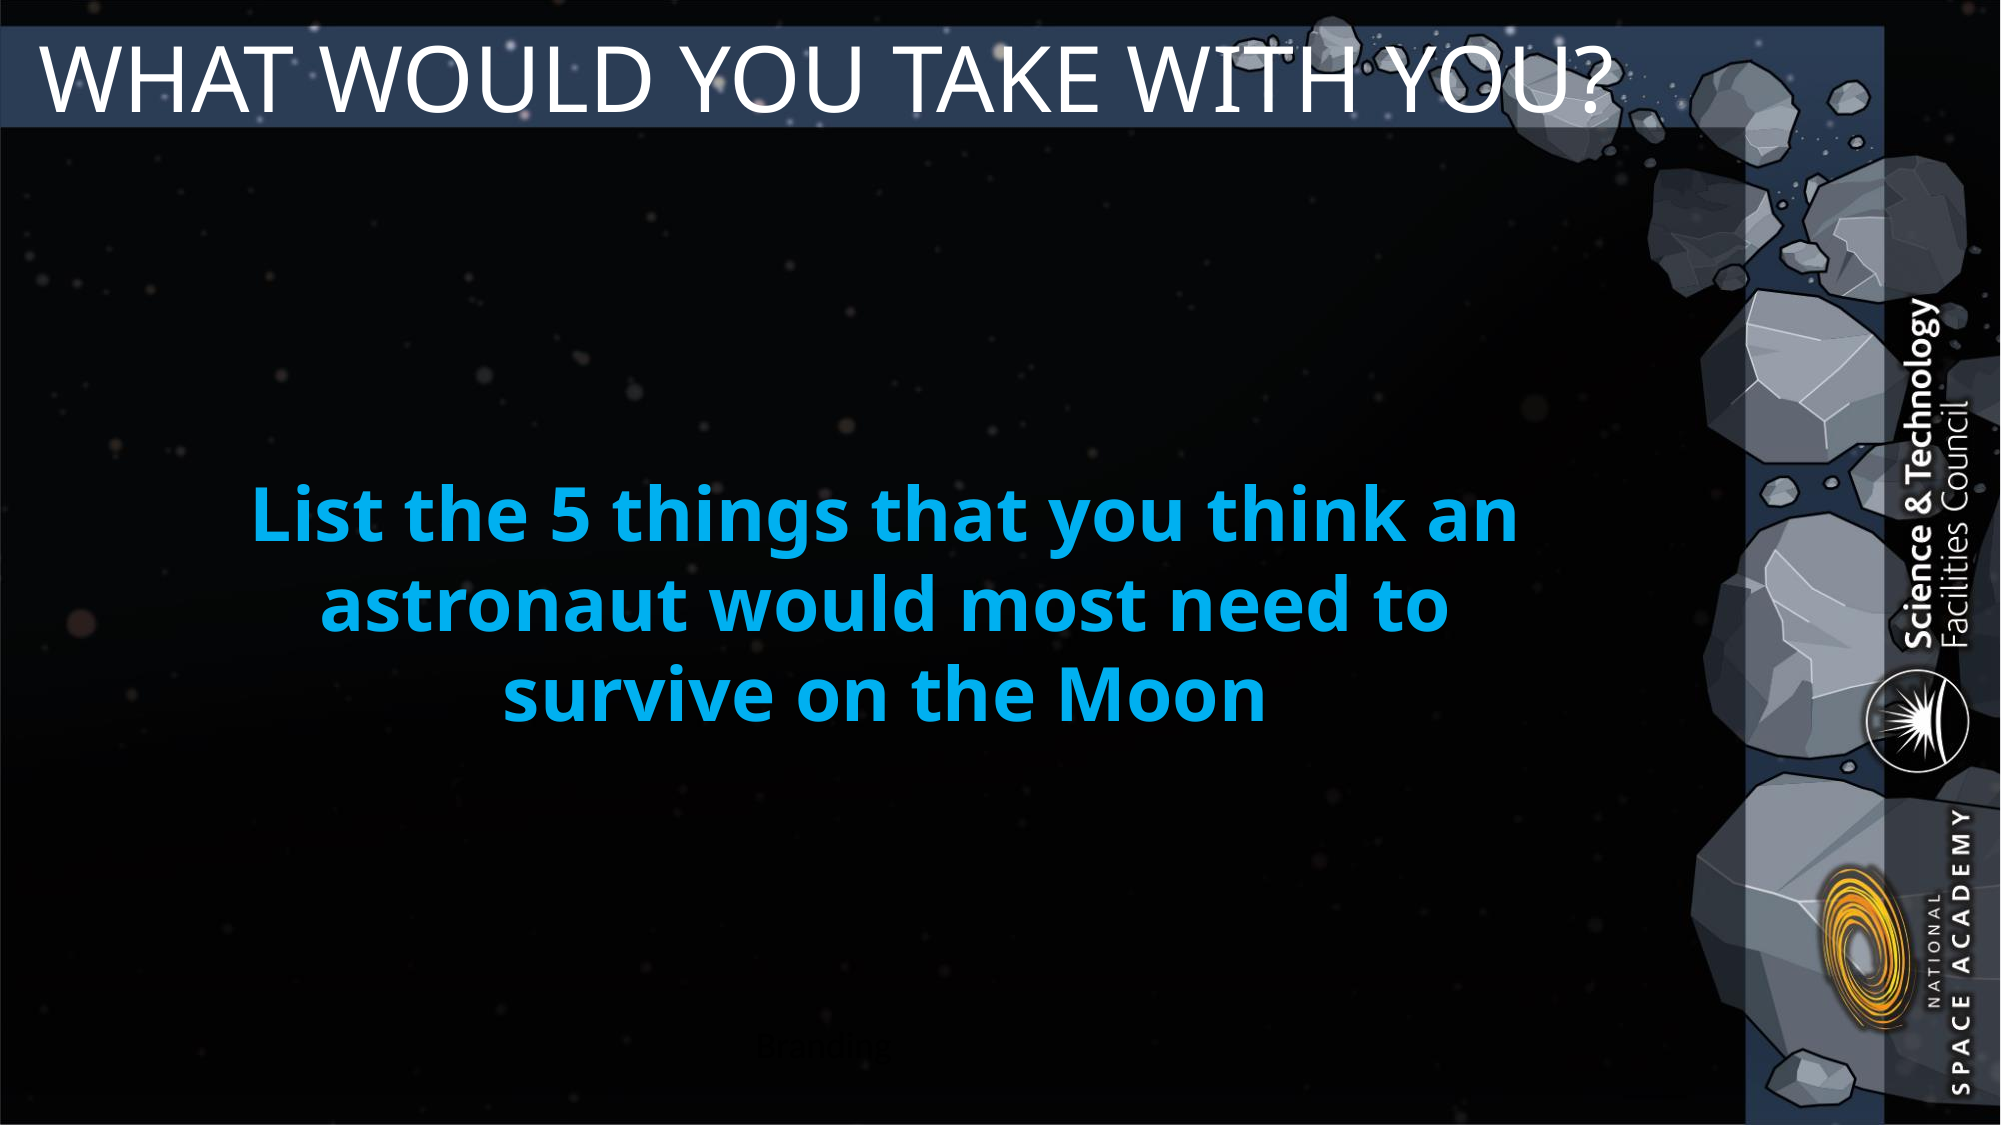

WHAT WOULD YOU TAKE WITH YOU?
List the 5 things that you think an astronaut would most need to survive on the Moon
Branding